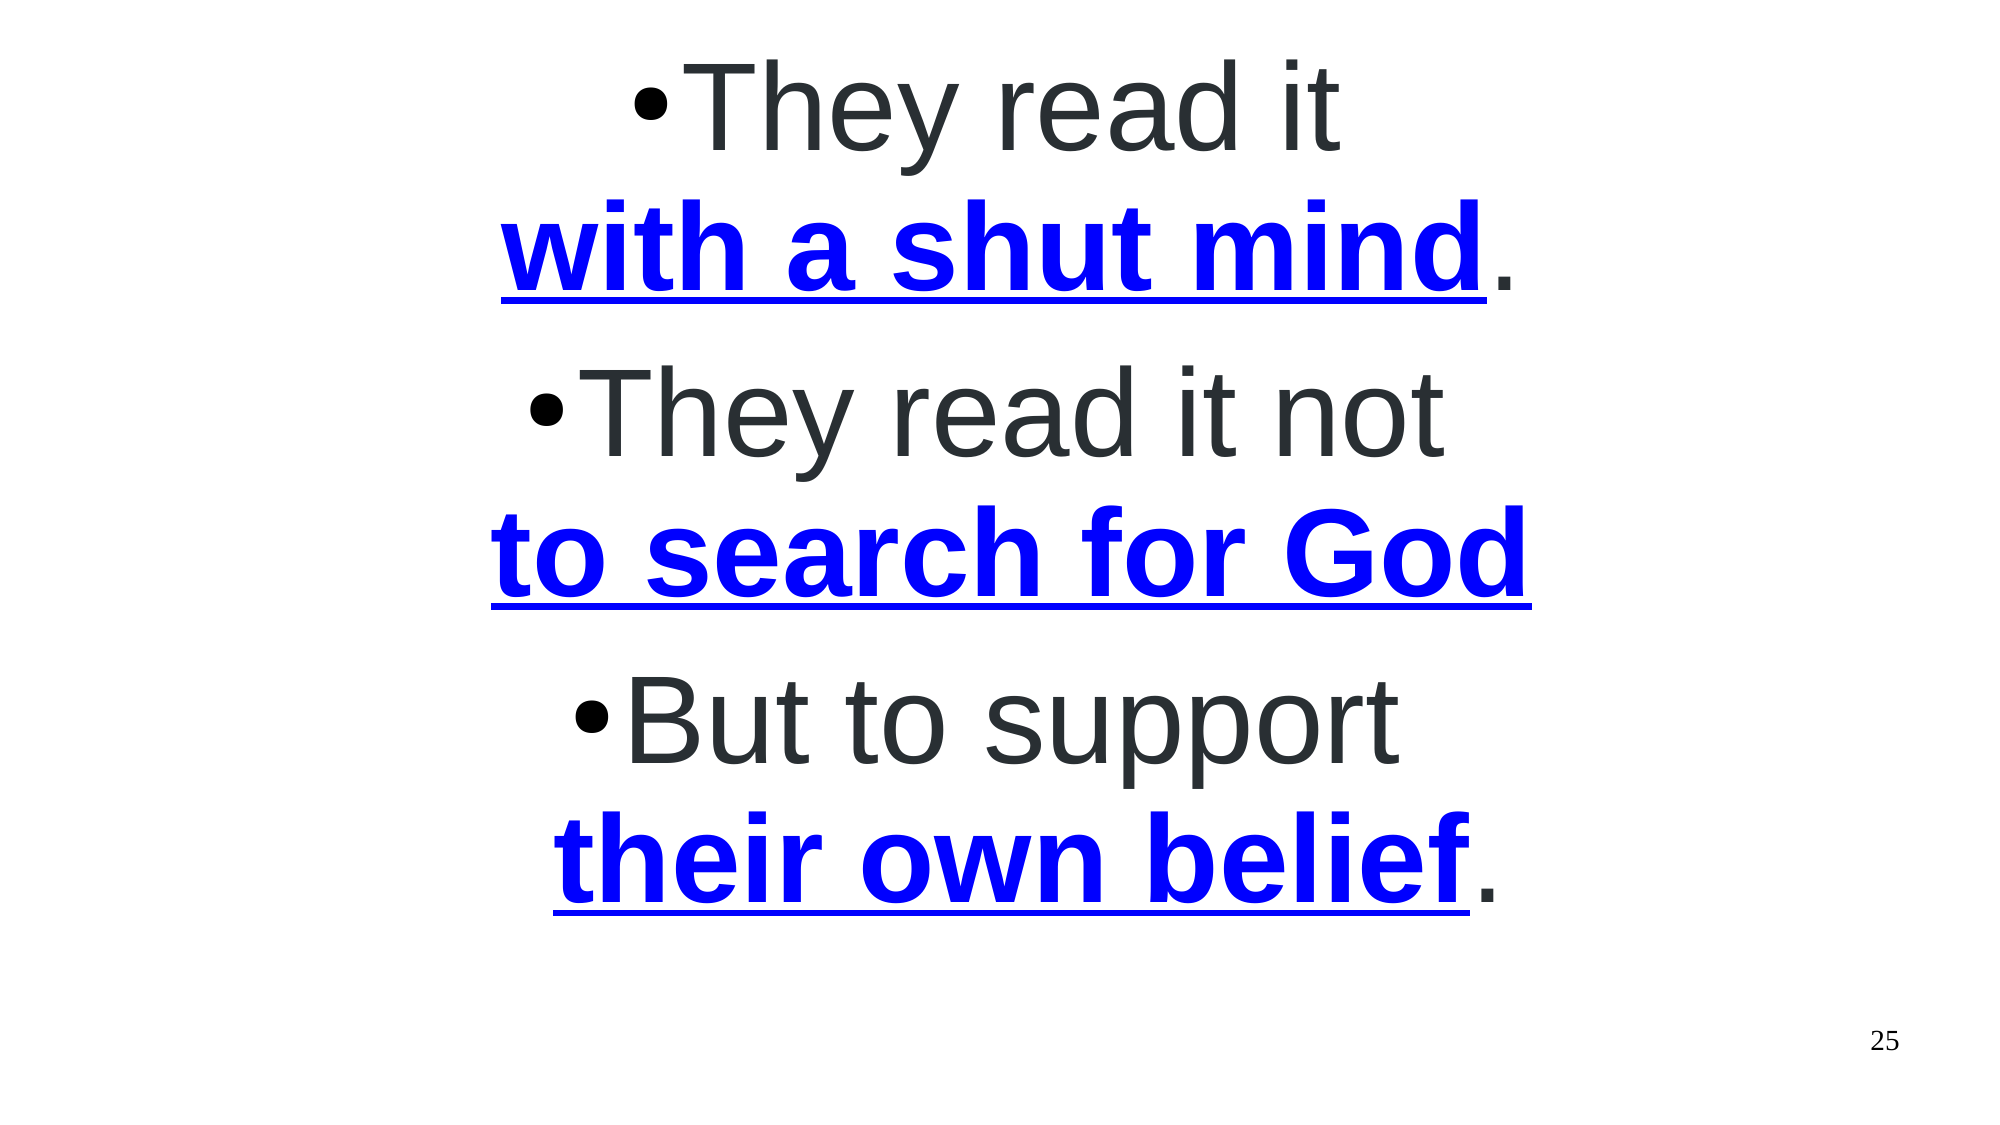

# They read it with a shut mind.
They read it not
to search for God
But to support
their own belief.
25